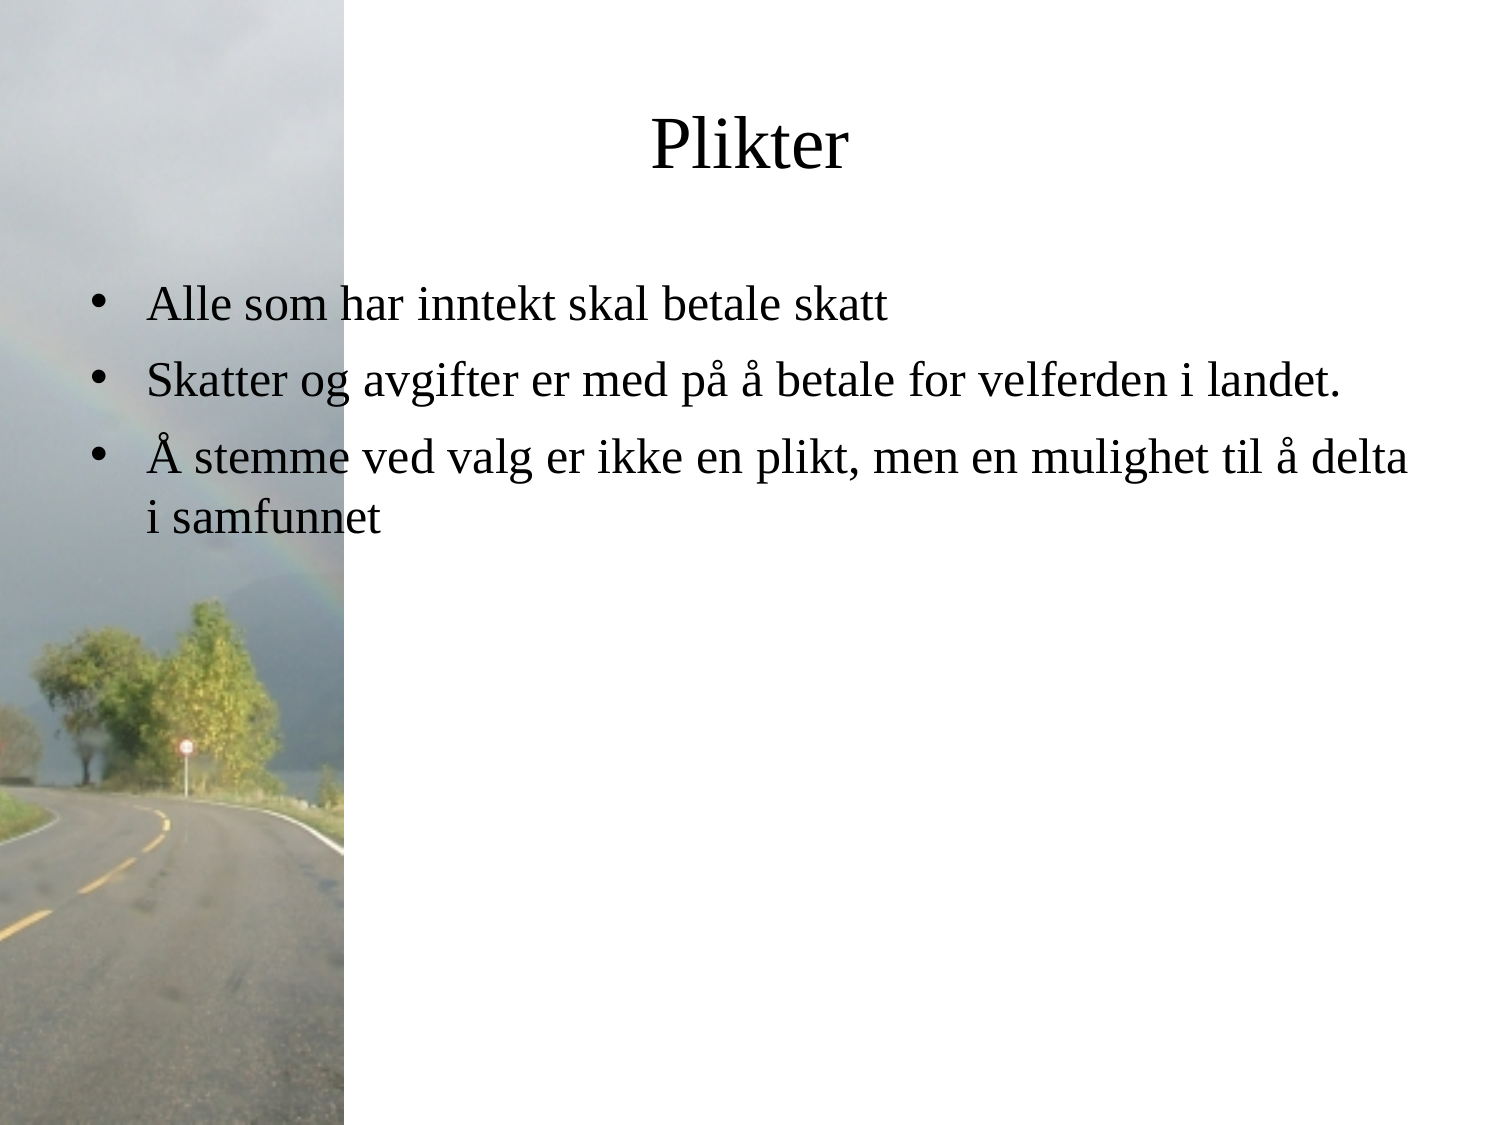

# Plikter
Alle som har inntekt skal betale skatt
Skatter og avgifter er med på å betale for velferden i landet.
Å stemme ved valg er ikke en plikt, men en mulighet til å delta i samfunnet